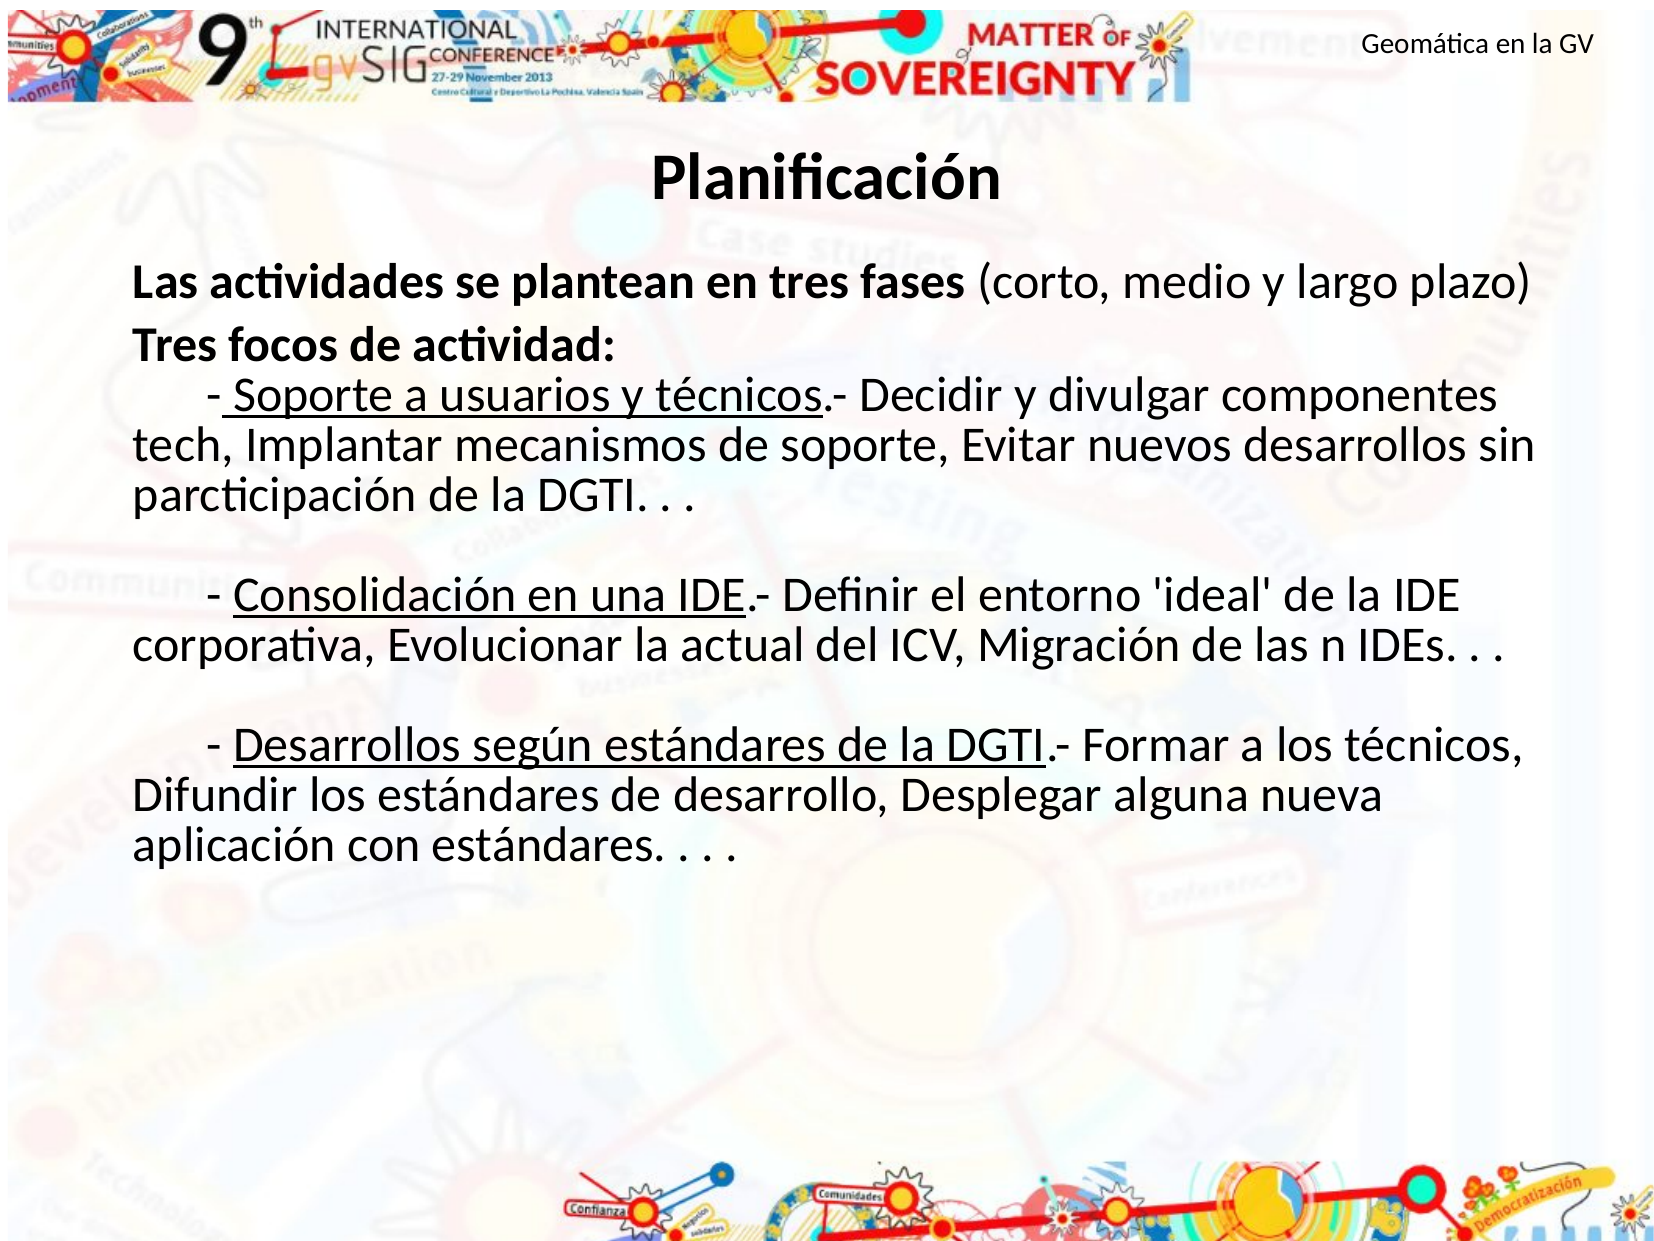

Geomática en la GV
# Planificación
Las actividades se plantean en tres fases (corto, medio y largo plazo)
Tres focos de actividad:
	- Soporte a usuarios y técnicos.- Decidir y divulgar componentes tech, Implantar mecanismos de soporte, Evitar nuevos desarrollos sin parcticipación de la DGTI. . .
	- Consolidación en una IDE.- Definir el entorno 'ideal' de la IDE corporativa, Evolucionar la actual del ICV, Migración de las n IDEs. . .
	- Desarrollos según estándares de la DGTI.- Formar a los técnicos, Difundir los estándares de desarrollo, Desplegar alguna nueva aplicación con estándares. . . .